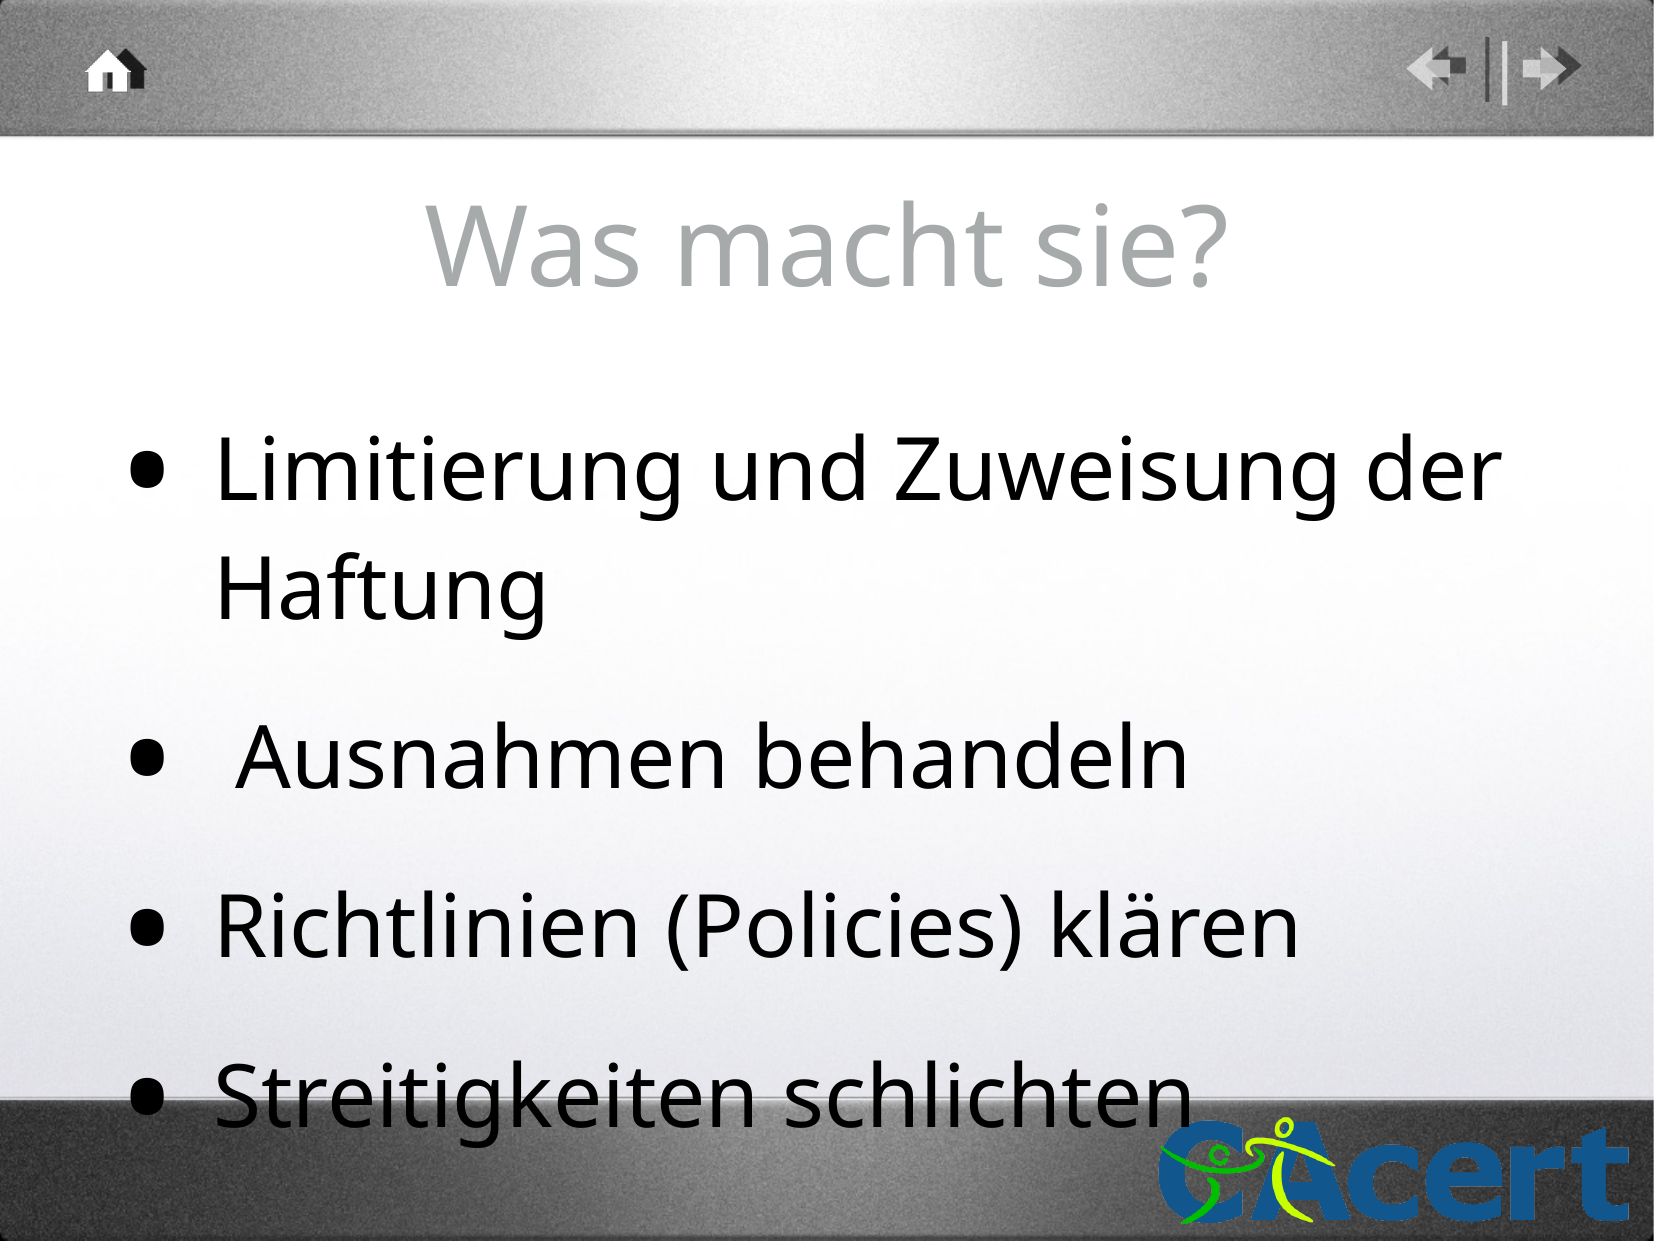

# Was macht sie?
Limitierung und Zuweisung der Haftung
 Ausnahmen behandeln
Richtlinien (Policies) klären
Streitigkeiten schlichten